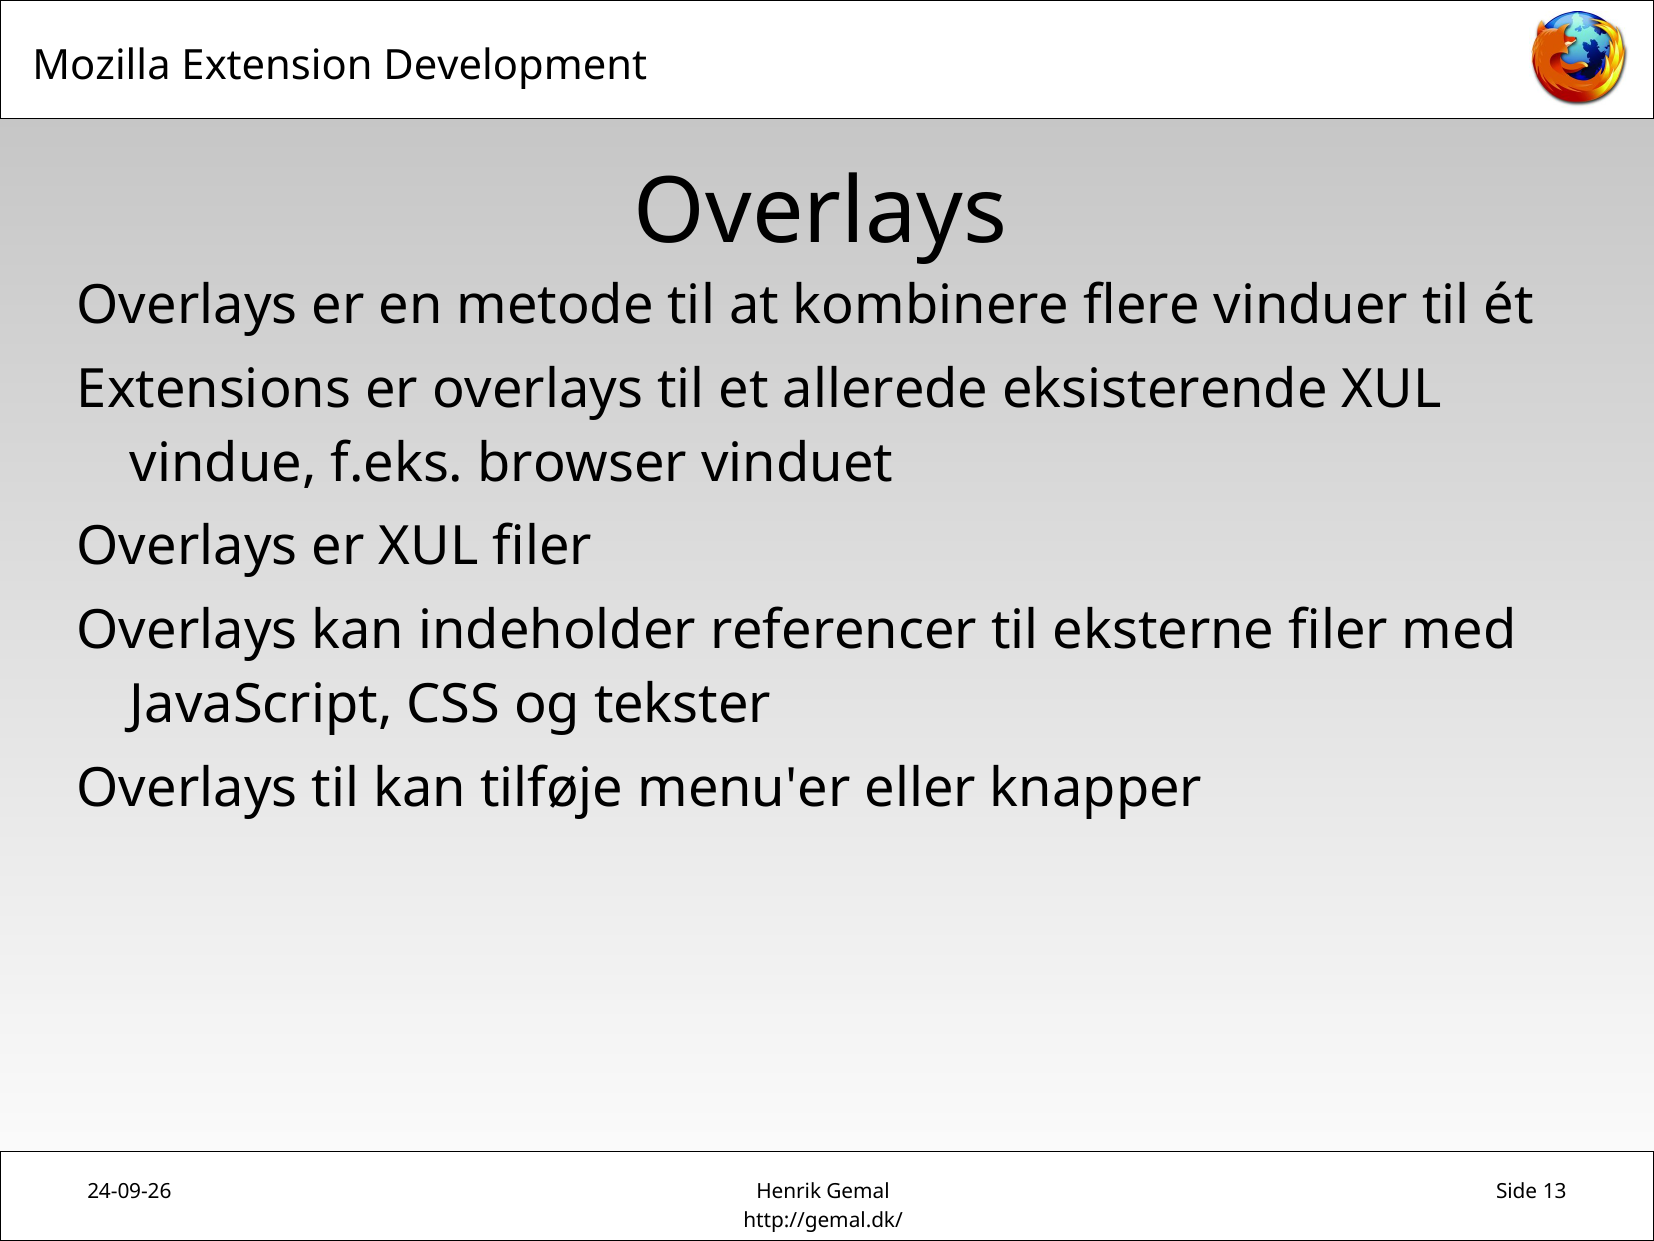

# Overlays
Overlays er en metode til at kombinere flere vinduer til ét
Extensions er overlays til et allerede eksisterende XUL vindue, f.eks. browser vinduet
Overlays er XUL filer
Overlays kan indeholder referencer til eksterne filer med JavaScript, CSS og tekster
Overlays til kan tilføje menu'er eller knapper
13